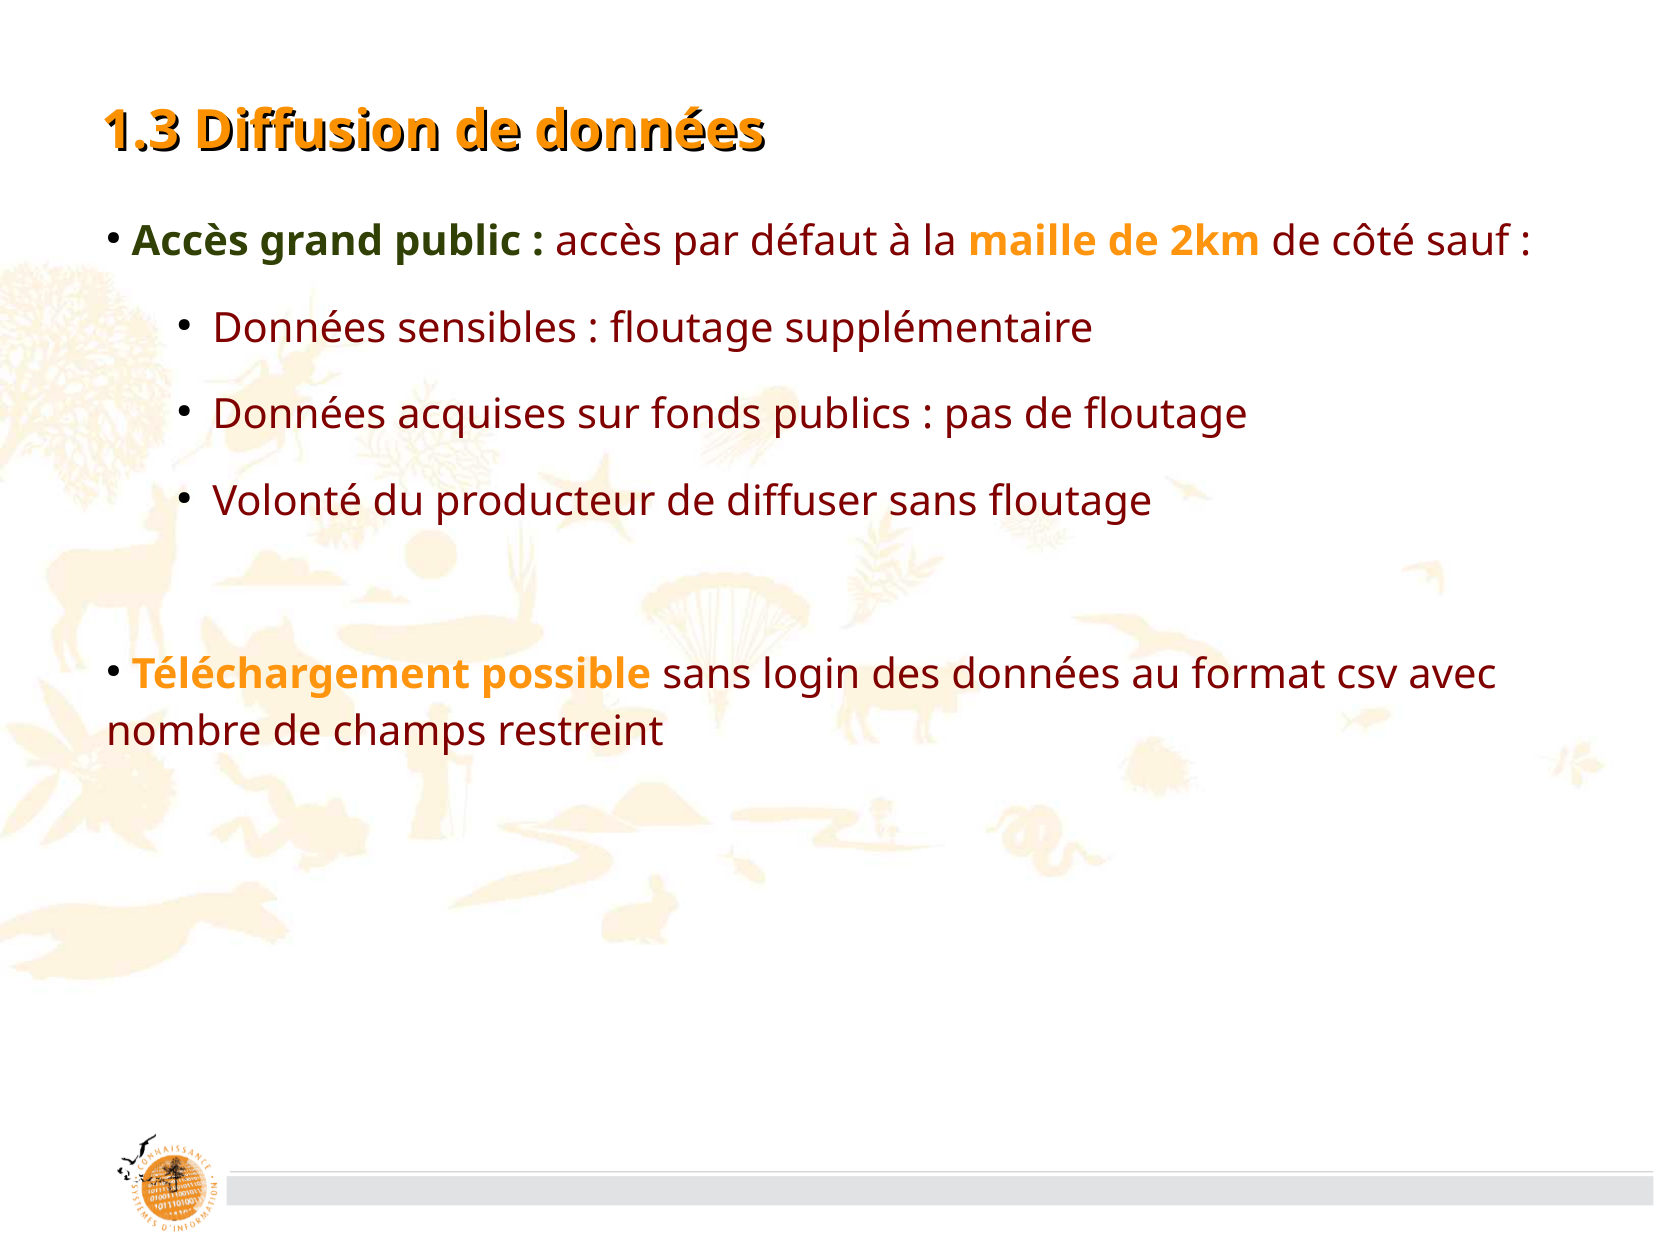

# 1.3 Diffusion de données
 Accès grand public : accès par défaut à la maille de 2km de côté sauf :
Données sensibles : floutage supplémentaire
Données acquises sur fonds publics : pas de floutage
Volonté du producteur de diffuser sans floutage
 Téléchargement possible sans login des données au format csv avec nombre de champs restreint
Cotech SINP - 29/11/2018
12